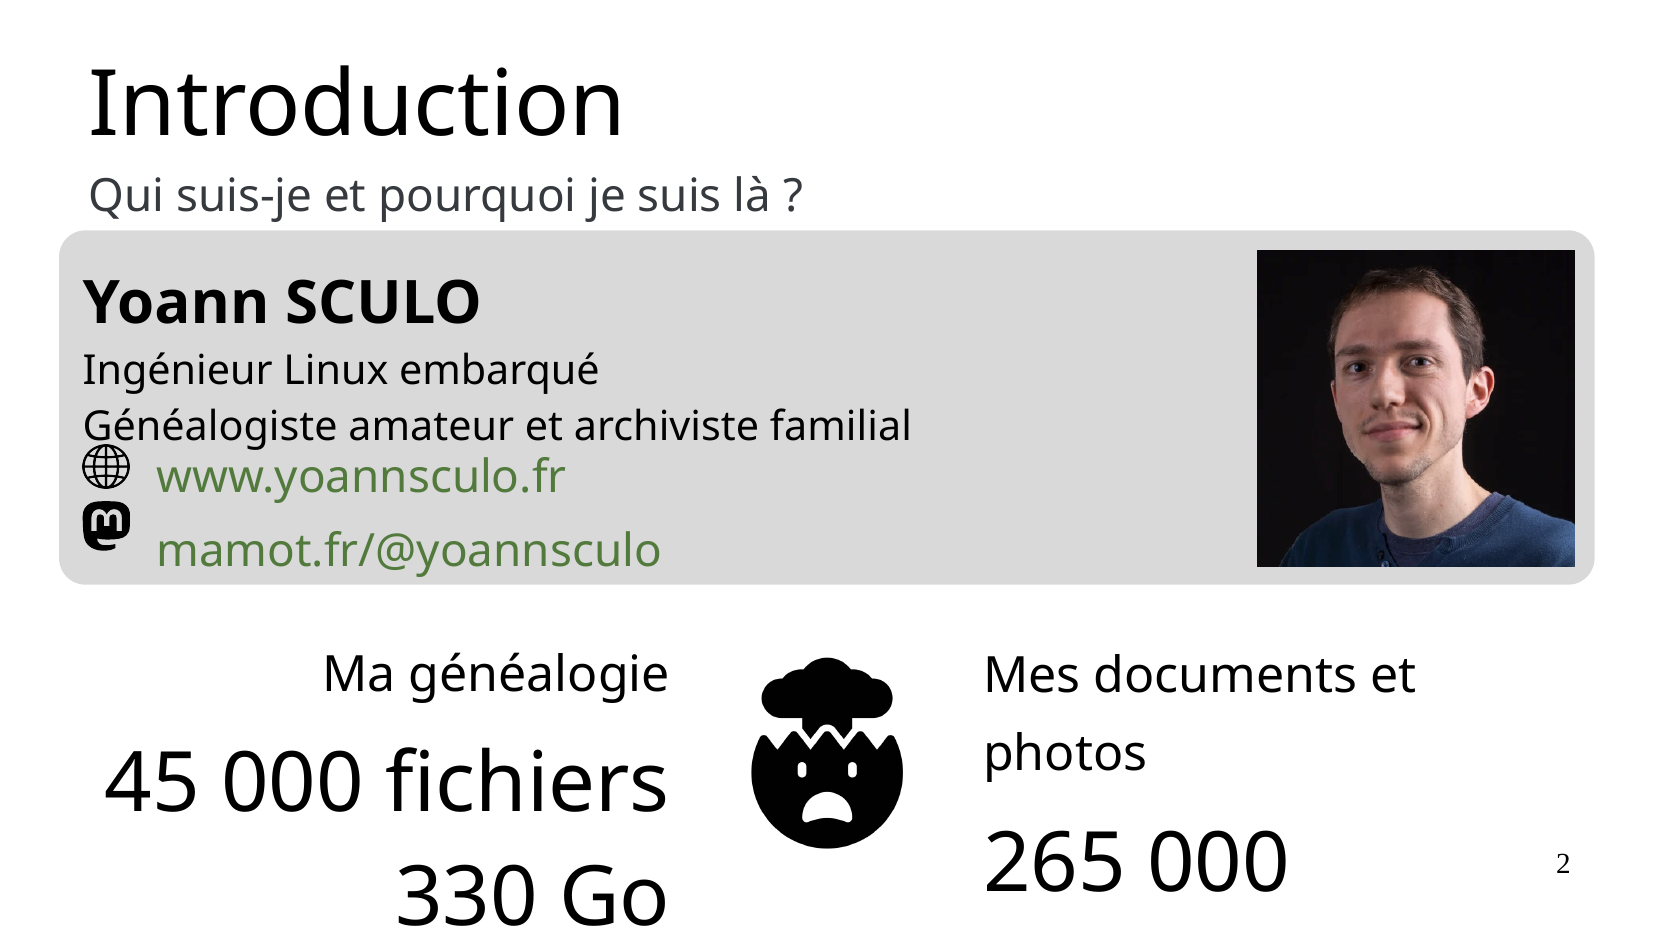

# Introduction Qui suis-je et pourquoi je suis là ?
Yoann SCULO
Ingénieur Linux embarqué
Généalogiste amateur et archiviste familial
www.yoannsculo.fr
mamot.fr/@yoannsculo
Ma généalogie
45 000 fichiers
330 Go
Mes documents et photos
265 000 fichiers
954 Go
2